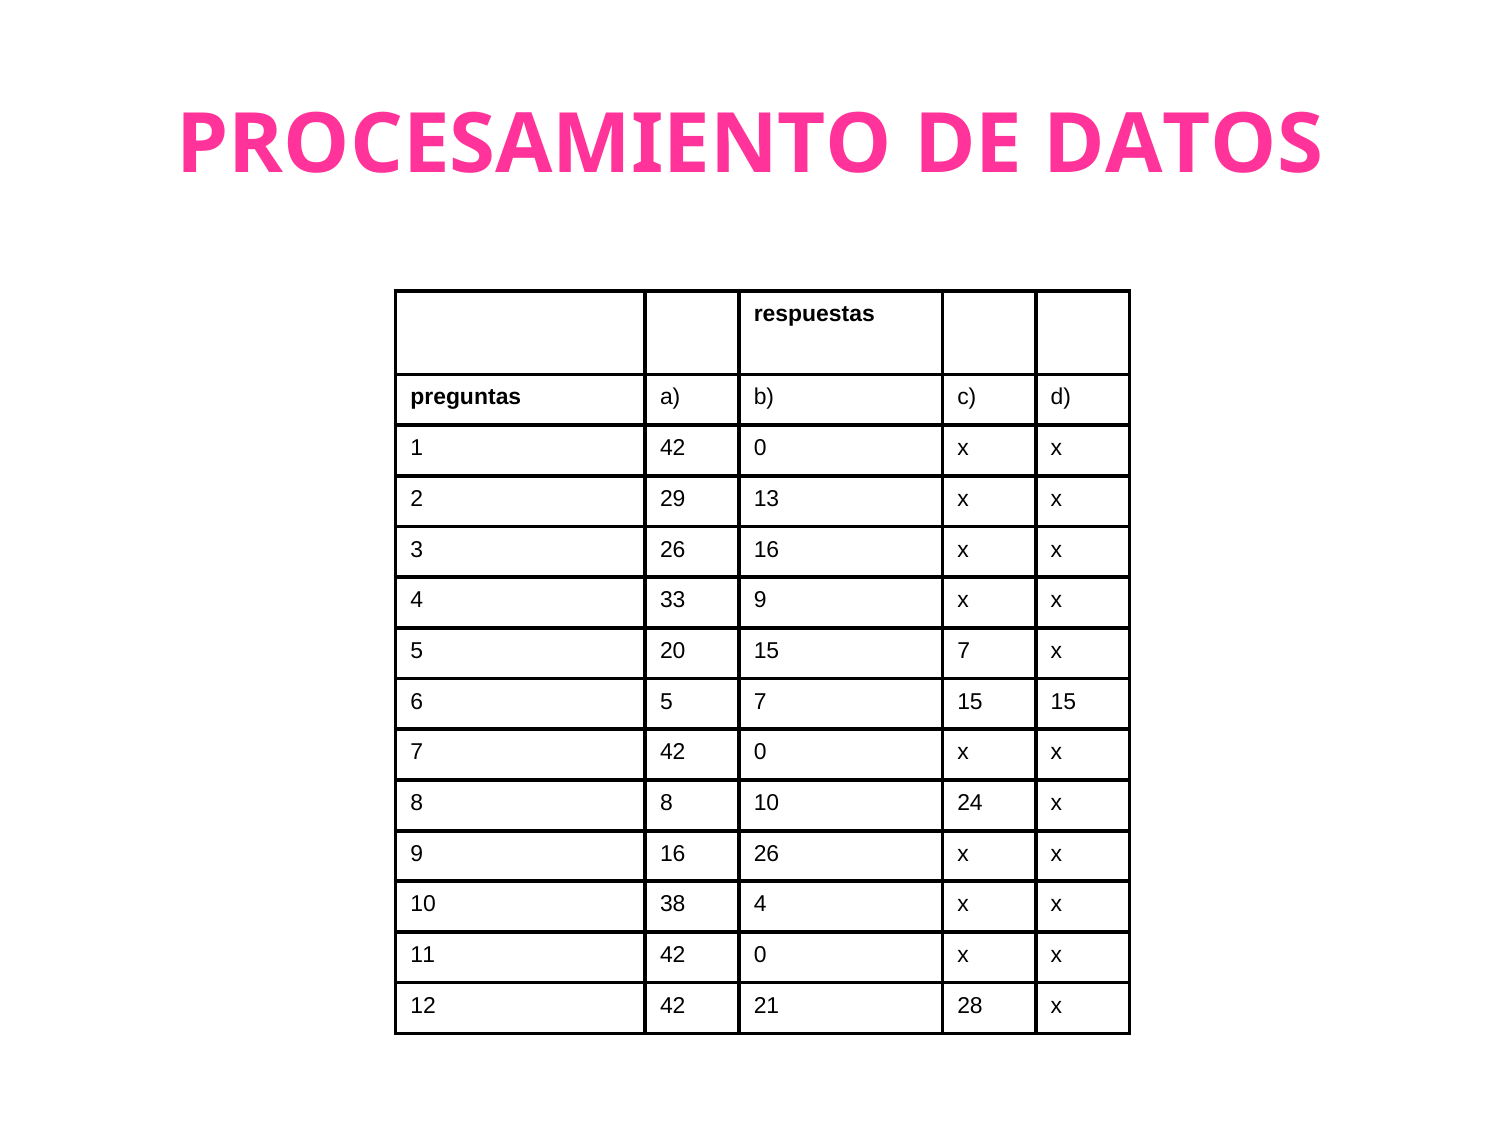

# PROCESAMIENTO DE DATOS
| | | respuestas | | |
| --- | --- | --- | --- | --- |
| preguntas | a) | b) | c) | d) |
| 1 | 42 | 0 | x | x |
| 2 | 29 | 13 | x | x |
| 3 | 26 | 16 | x | x |
| 4 | 33 | 9 | x | x |
| 5 | 20 | 15 | 7 | x |
| 6 | 5 | 7 | 15 | 15 |
| 7 | 42 | 0 | x | x |
| 8 | 8 | 10 | 24 | x |
| 9 | 16 | 26 | x | x |
| 10 | 38 | 4 | x | x |
| 11 | 42 | 0 | x | x |
| 12 | 42 | 21 | 28 | x |